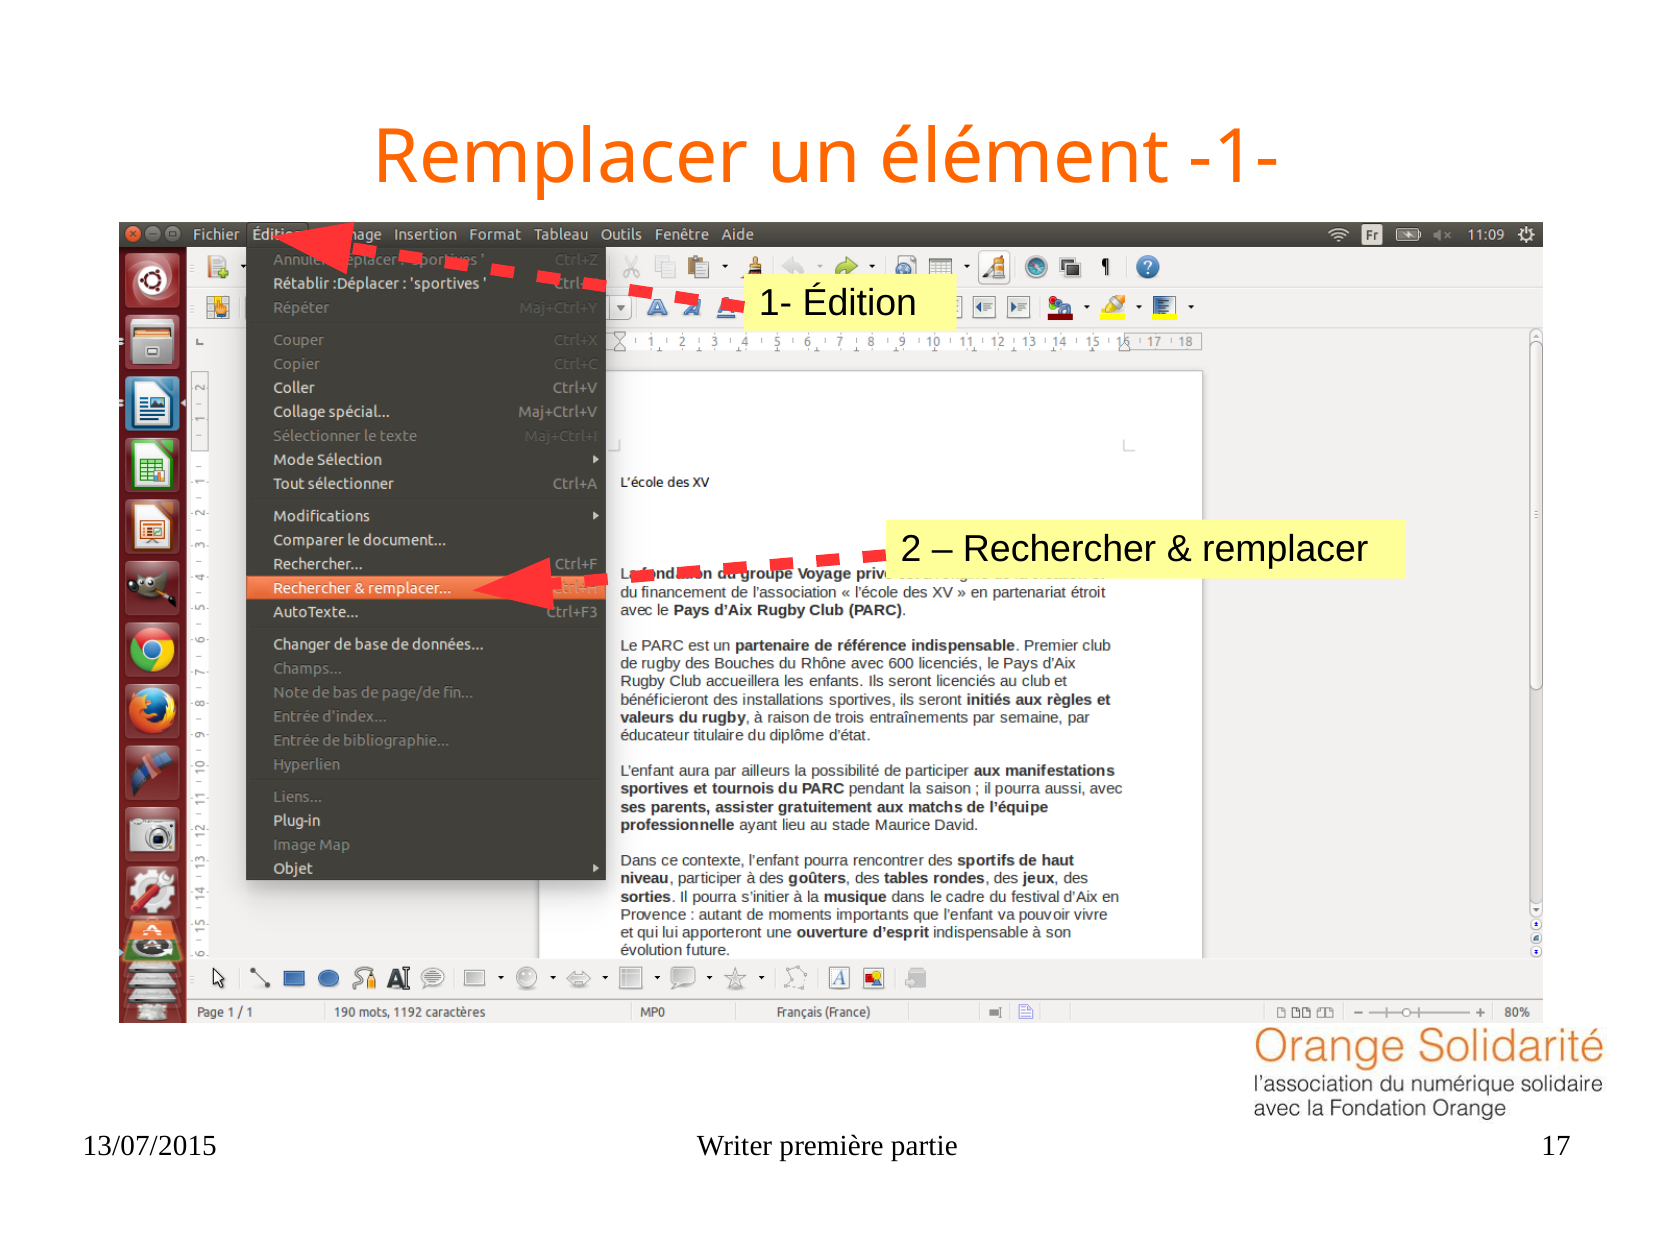

# Remplacer un élément -1-
1- Édition
2 – Rechercher & remplacer
13/07/2015
Writer première partie
17